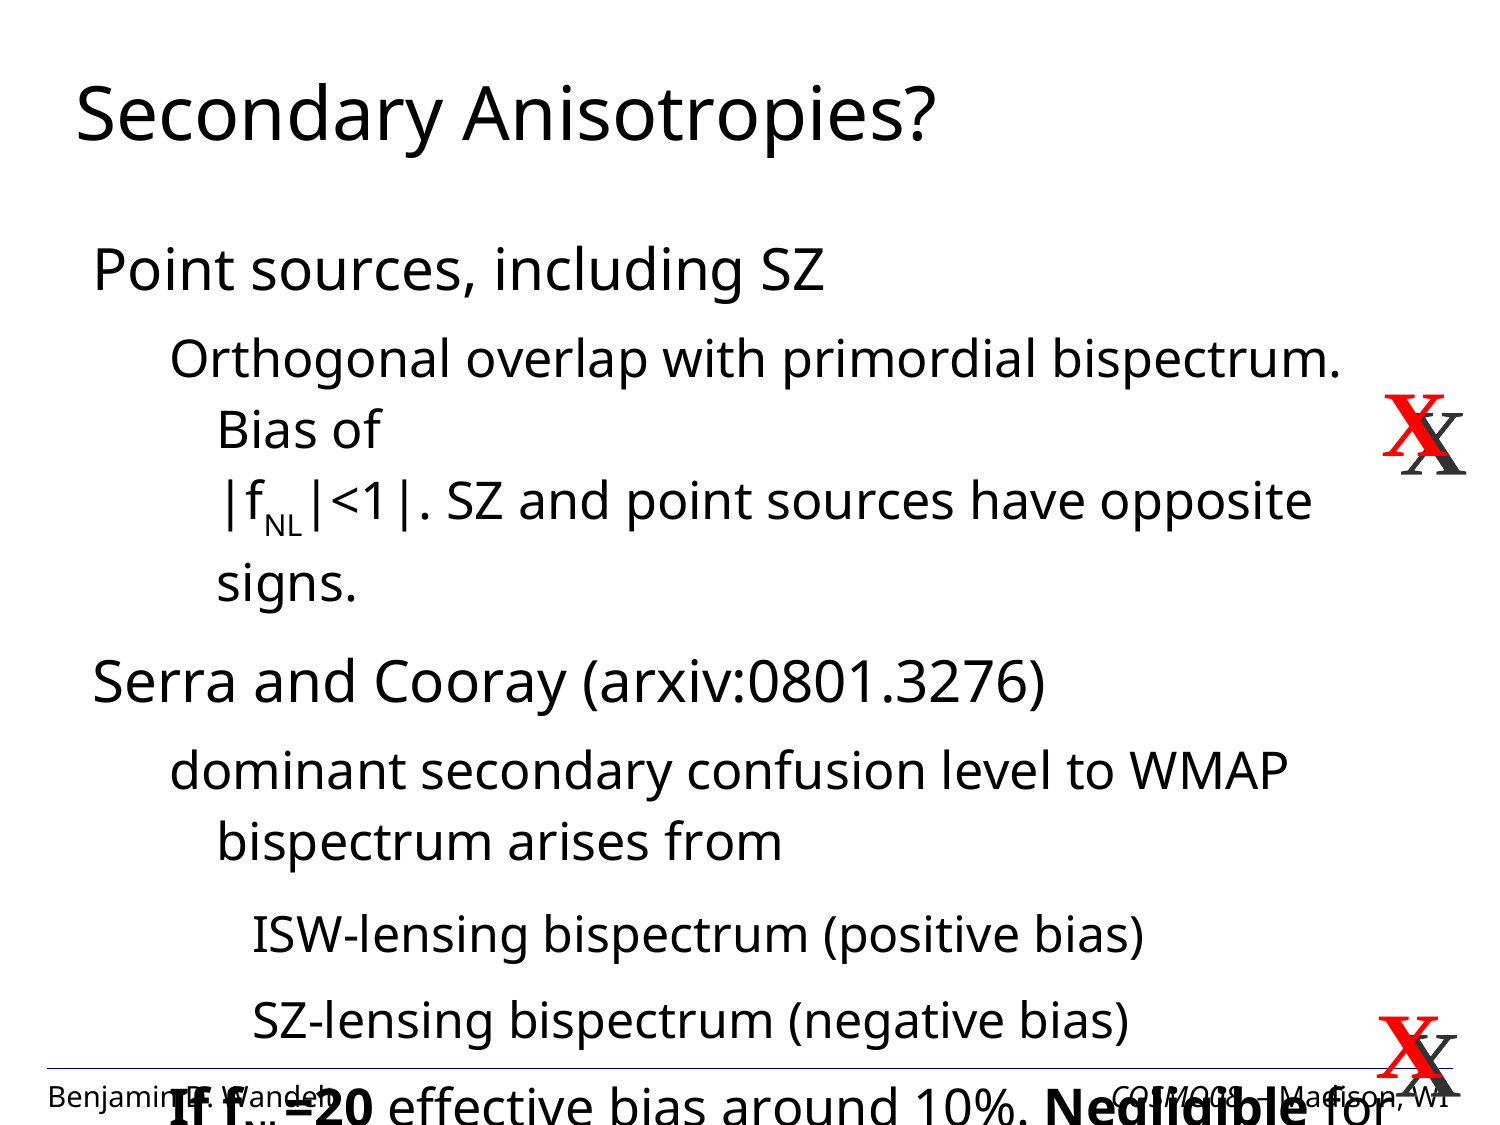

# Secondary Anisotropies?
Point sources, including SZ
Orthogonal overlap with primordial bispectrum. Bias of
|fNL|<1|. SZ and point sources have opposite signs.
Serra and Cooray (arxiv:0801.3276)
dominant secondary confusion level to WMAP bispectrum arises from
ISW-lensing bispectrum (positive bias)
SZ-lensing bispectrum (negative bias)
If fNL=20 effective bias around 10%. Negligible for fNL>20, because effects add in quadrature.
X
X
August 2, 2008